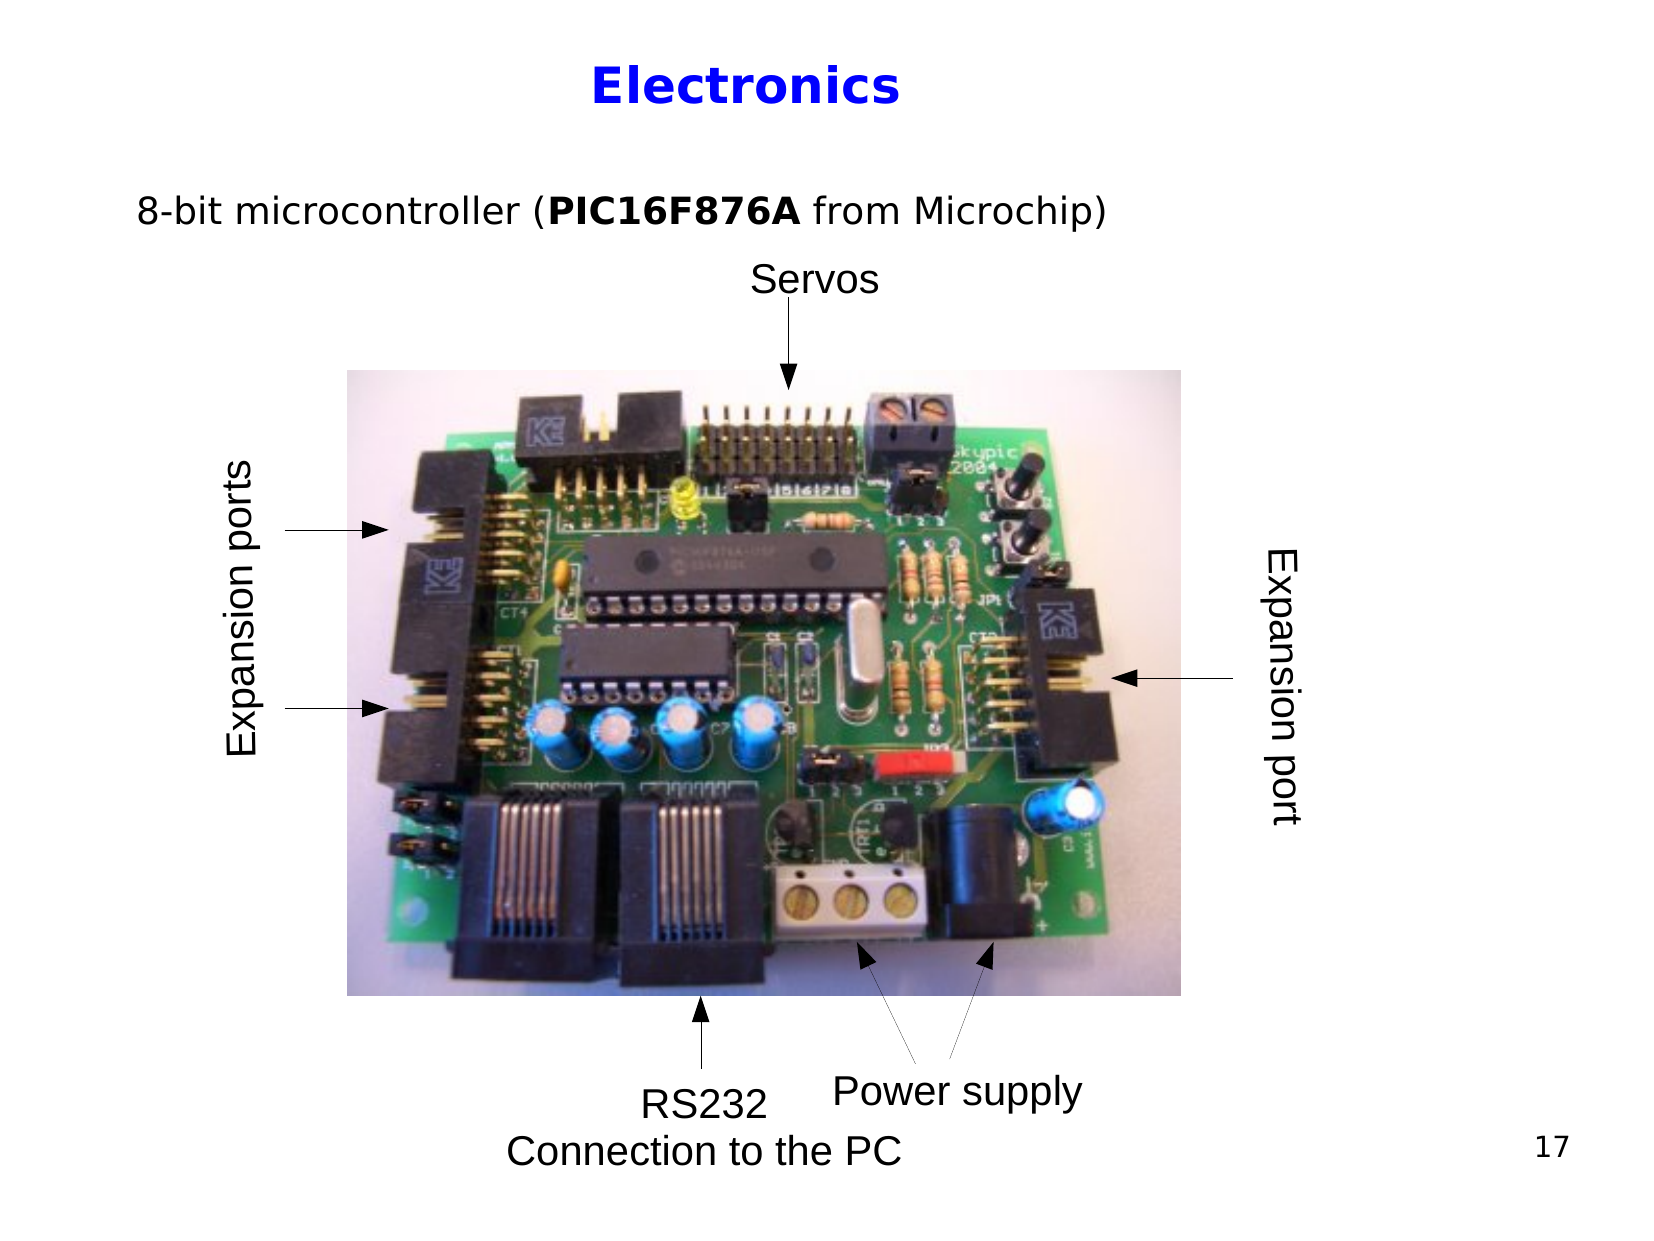

Electronics
 8-bit microcontroller (PIC16F876A from Microchip)
Servos
Expansion ports
Expansion port
Power supply
RS232
Connection to the PC
17